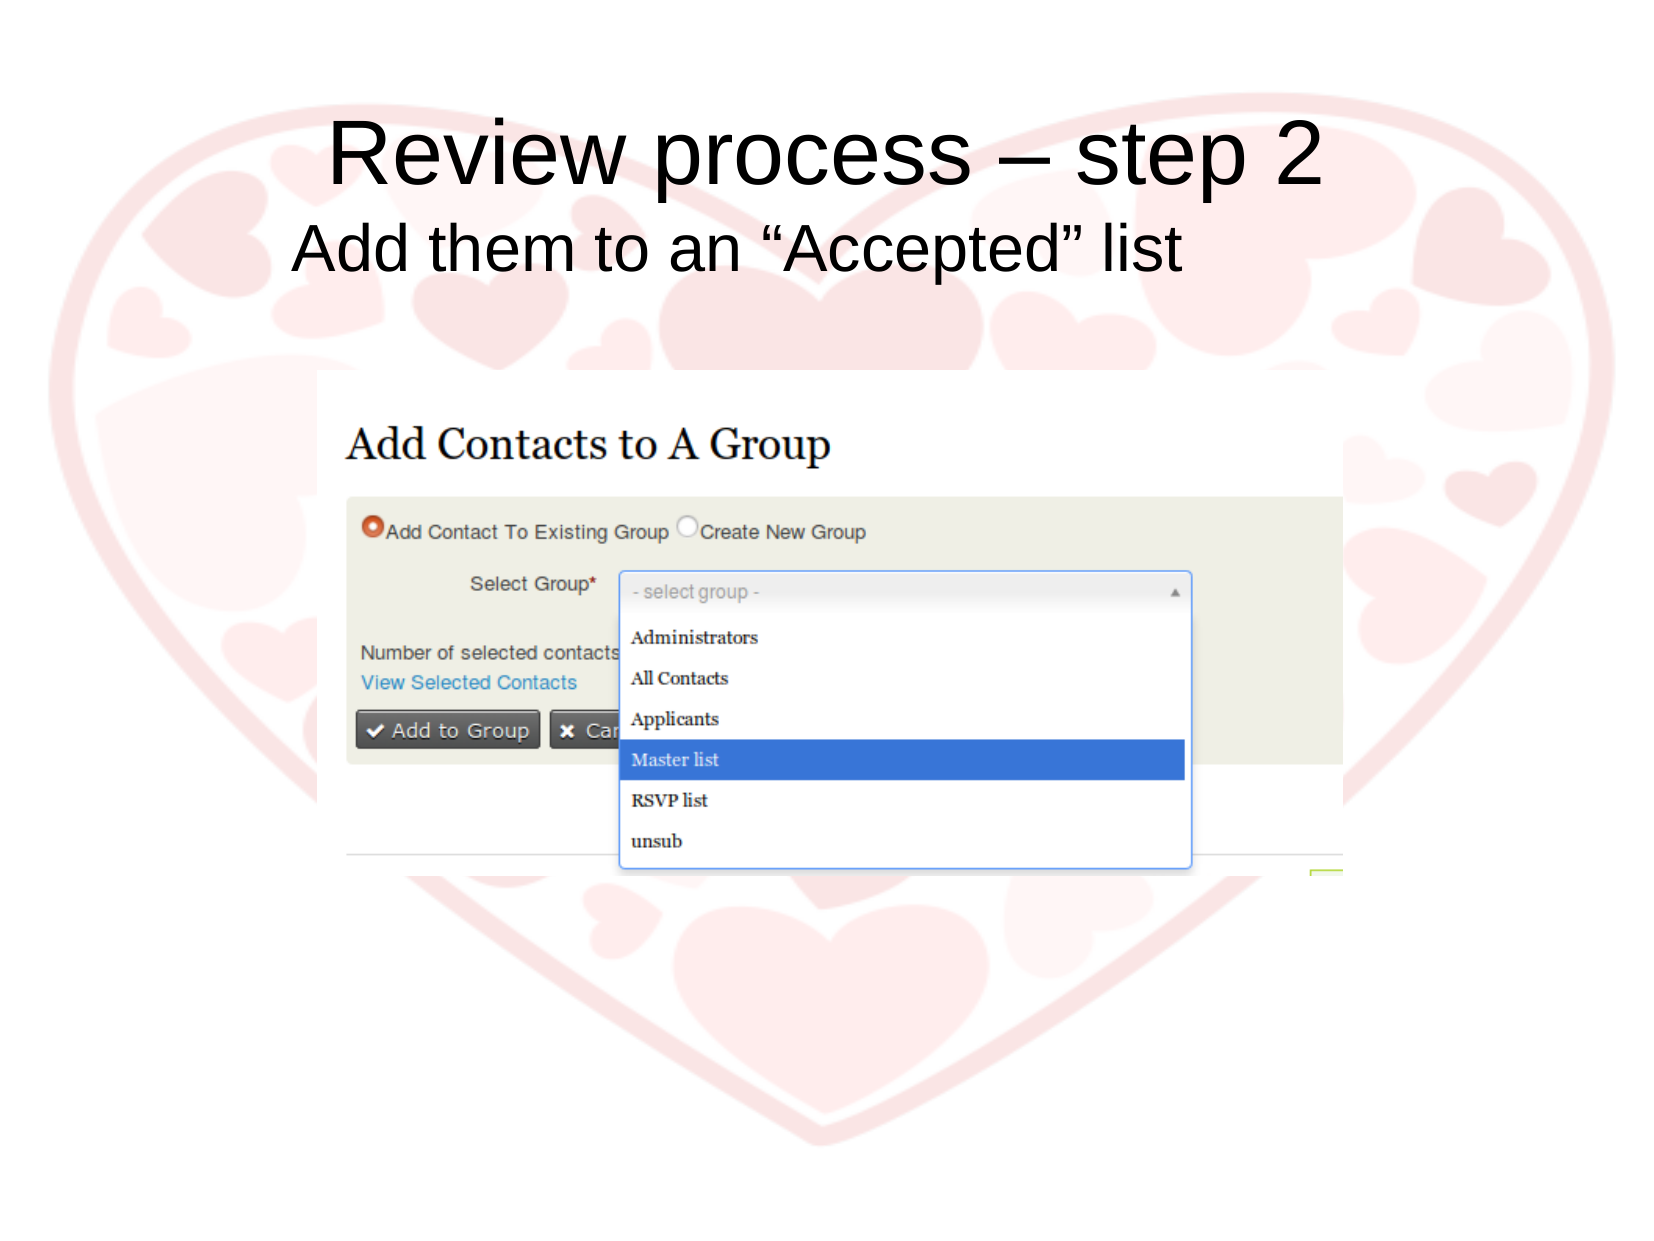

# Review process – step 2
Add them to an “Accepted” list